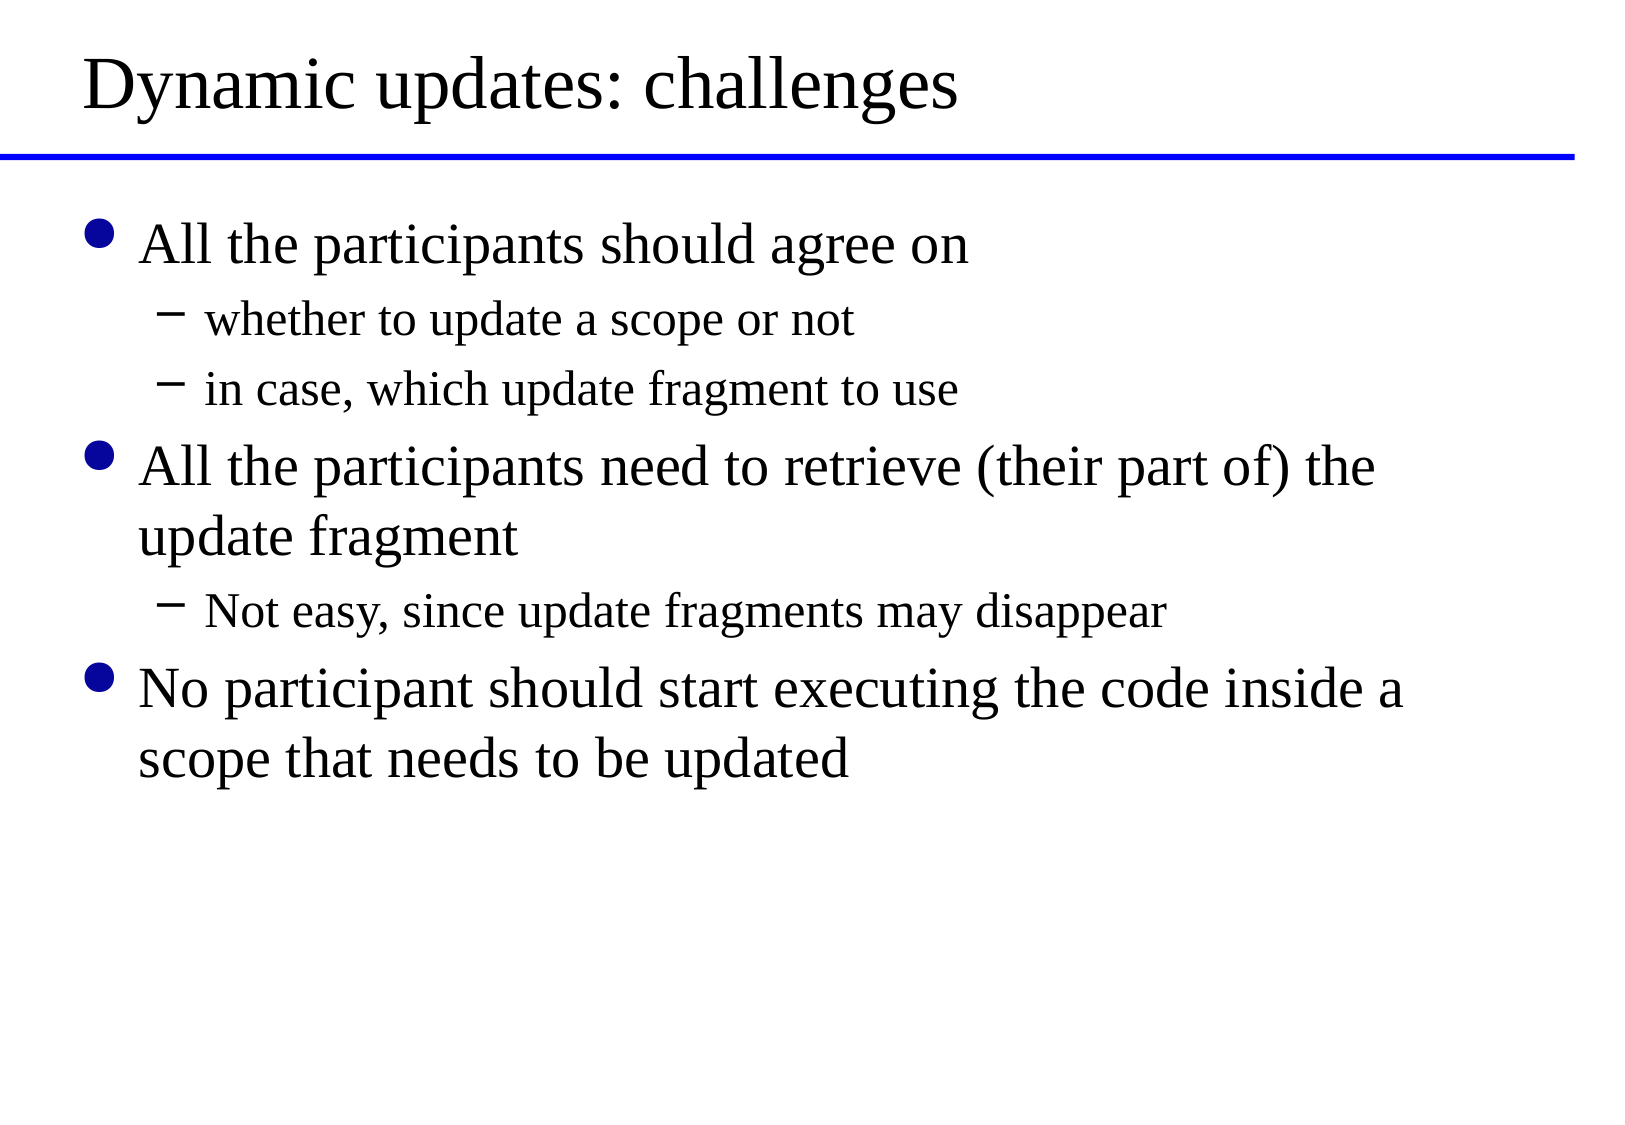

# Dynamic updates: challenges
All the participants should agree on
whether to update a scope or not
in case, which update fragment to use
All the participants need to retrieve (their part of) the update fragment
Not easy, since update fragments may disappear
No participant should start executing the code inside a scope that needs to be updated